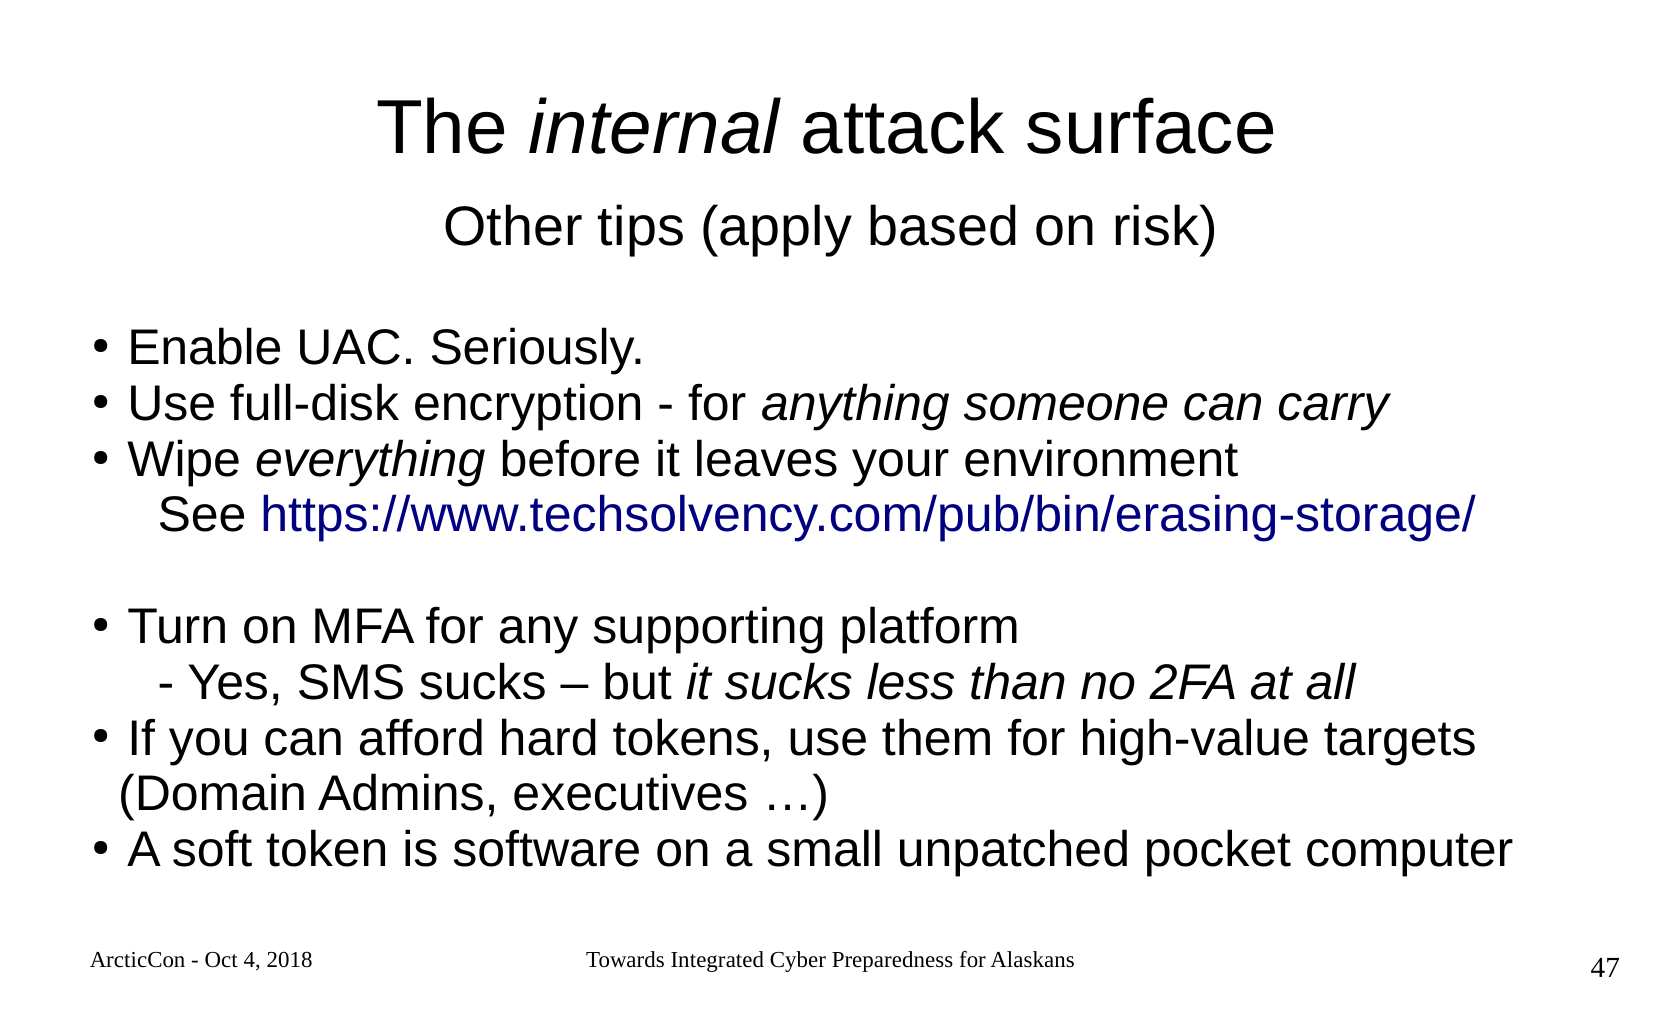

# The internal attack surface
Other tips (apply based on risk)
Enable UAC. Seriously.
Use full-disk encryption - for anything someone can carry
Wipe everything before it leaves your environment
	See https://www.techsolvency.com/pub/bin/erasing-storage/
Turn on MFA for any supporting platform
	- Yes, SMS sucks – but it sucks less than no 2FA at all
If you can afford hard tokens, use them for high-value targets (Domain Admins, executives …)
A soft token is software on a small unpatched pocket computer